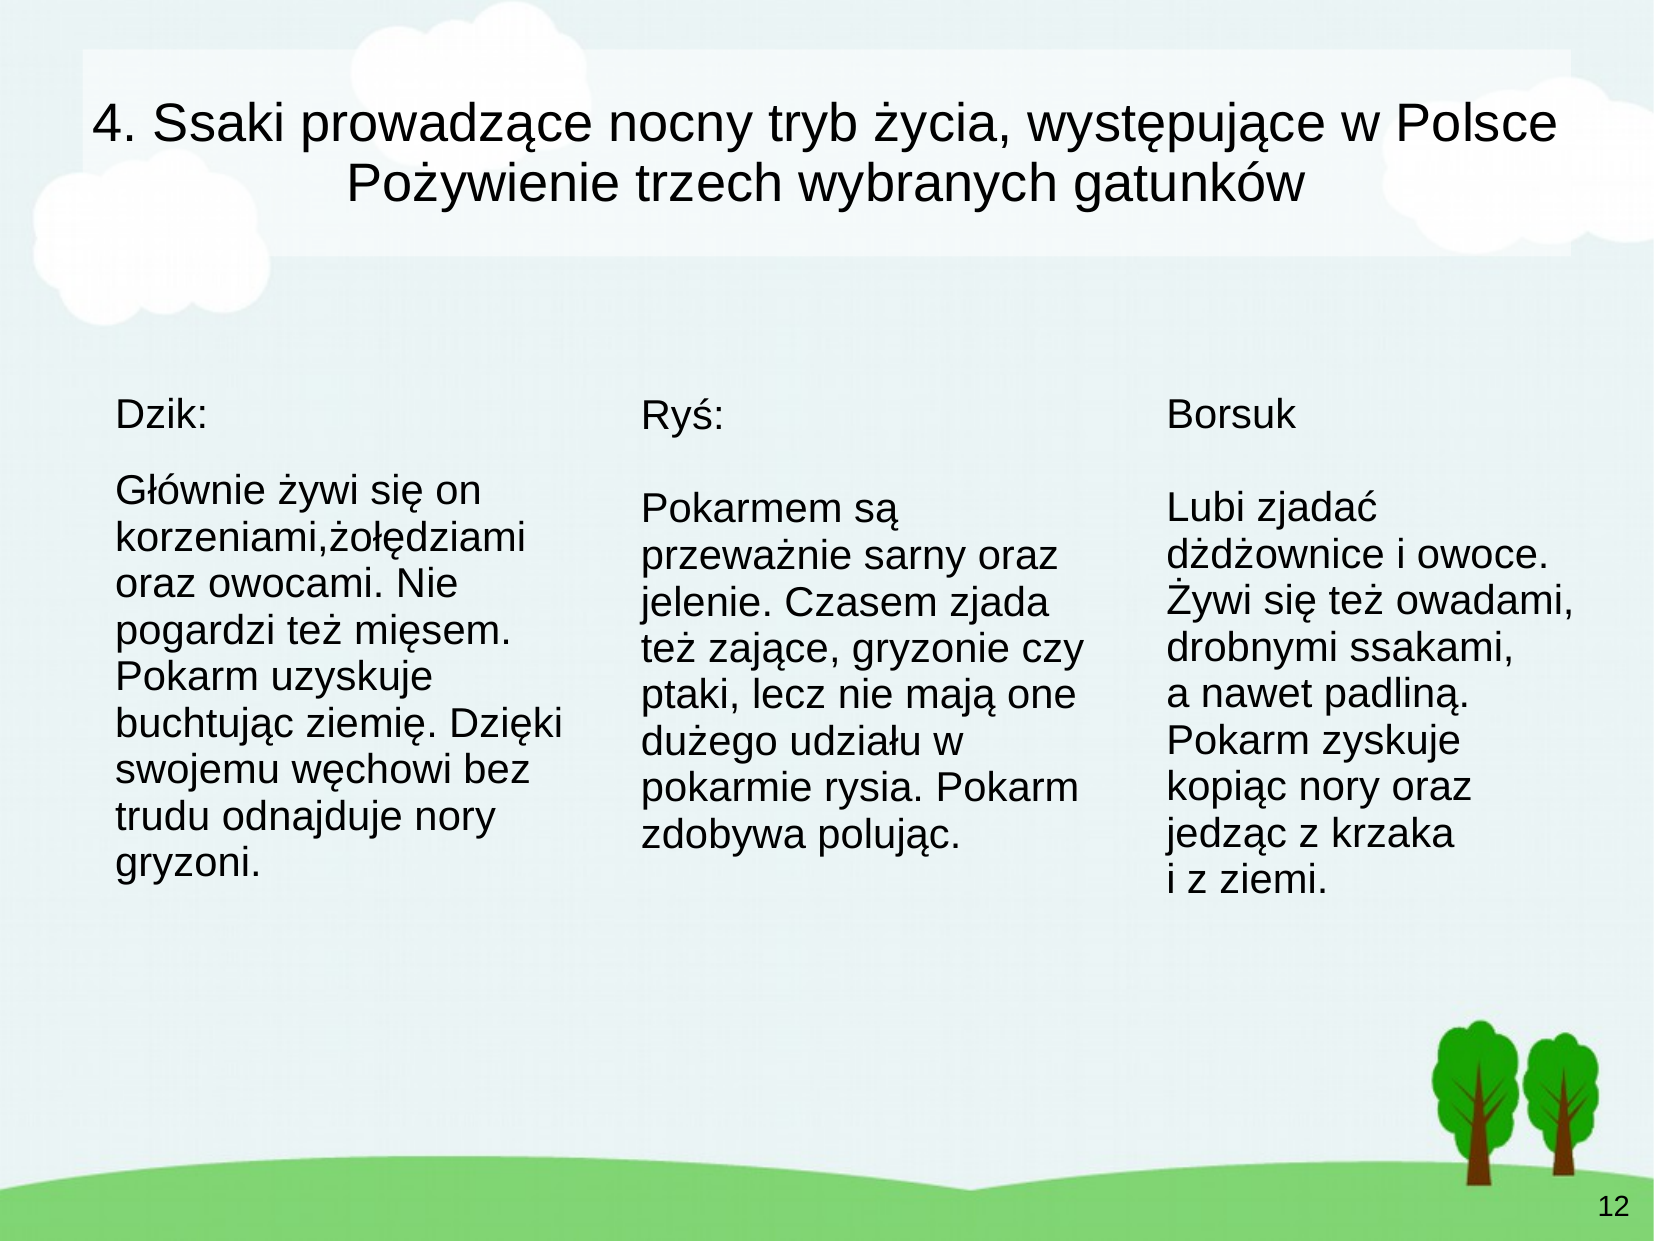

# 4. Ssaki prowadzące nocny tryb życia, występujące w Polsce Pożywienie trzech wybranych gatunków
Dzik:
Głównie żywi się on korzeniami,żołędziami oraz owocami. Nie pogardzi też mięsem. Pokarm uzyskuje buchtując ziemię. Dzięki swojemu węchowi bez trudu odnajduje nory gryzoni.
Borsuk
Lubi zjadać dżdżownice i owoce. Żywi się też owadami, drobnymi ssakami,
a nawet padliną. Pokarm zyskuje kopiąc nory oraz jedząc z krzaka
i z ziemi.
Ryś:
Pokarmem są przeważnie sarny oraz jelenie. Czasem zjada też zające, gryzonie czy ptaki, lecz nie mają one dużego udziału w pokarmie rysia. Pokarm zdobywa polując.
12